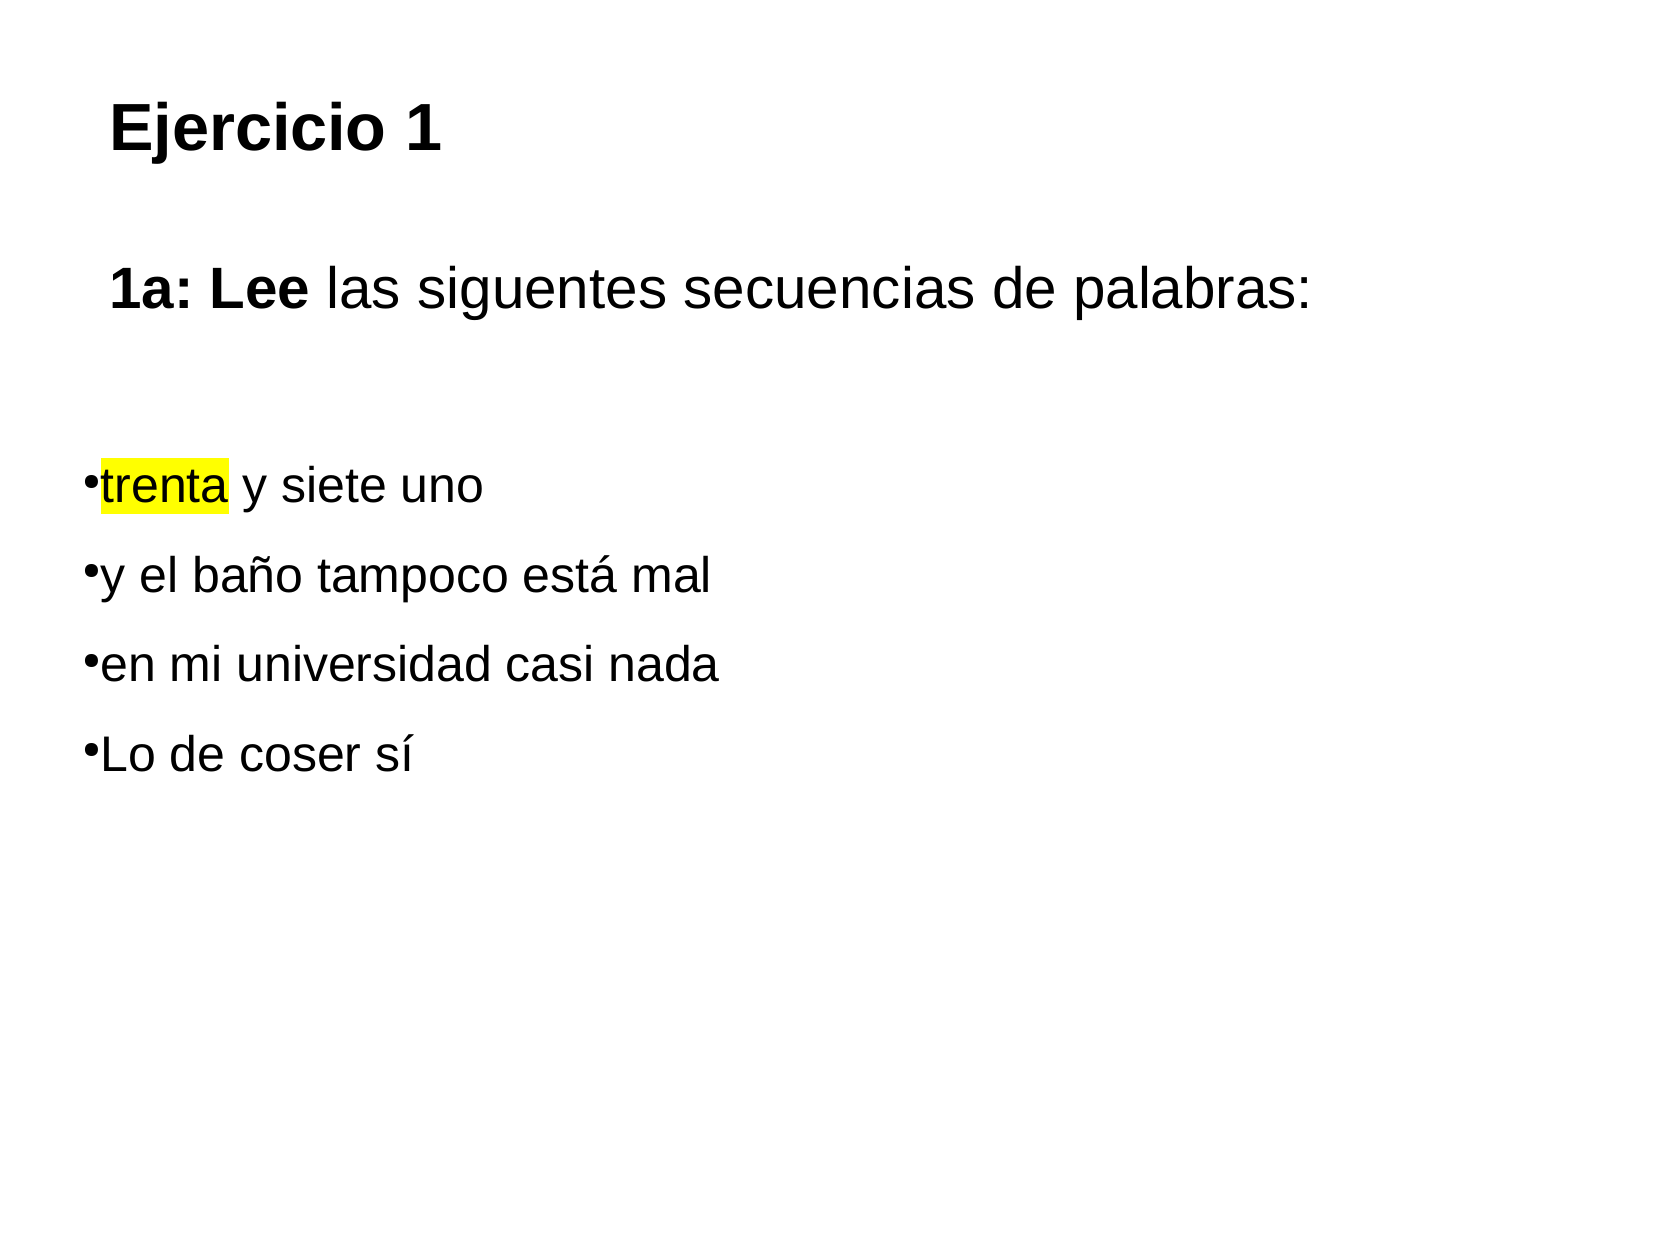

Ejercicio 1
1a: Lee las siguentes secuencias de palabras:
# trenta y siete uno
y el baño tampoco está mal
en mi universidad casi nada
Lo de coser sí